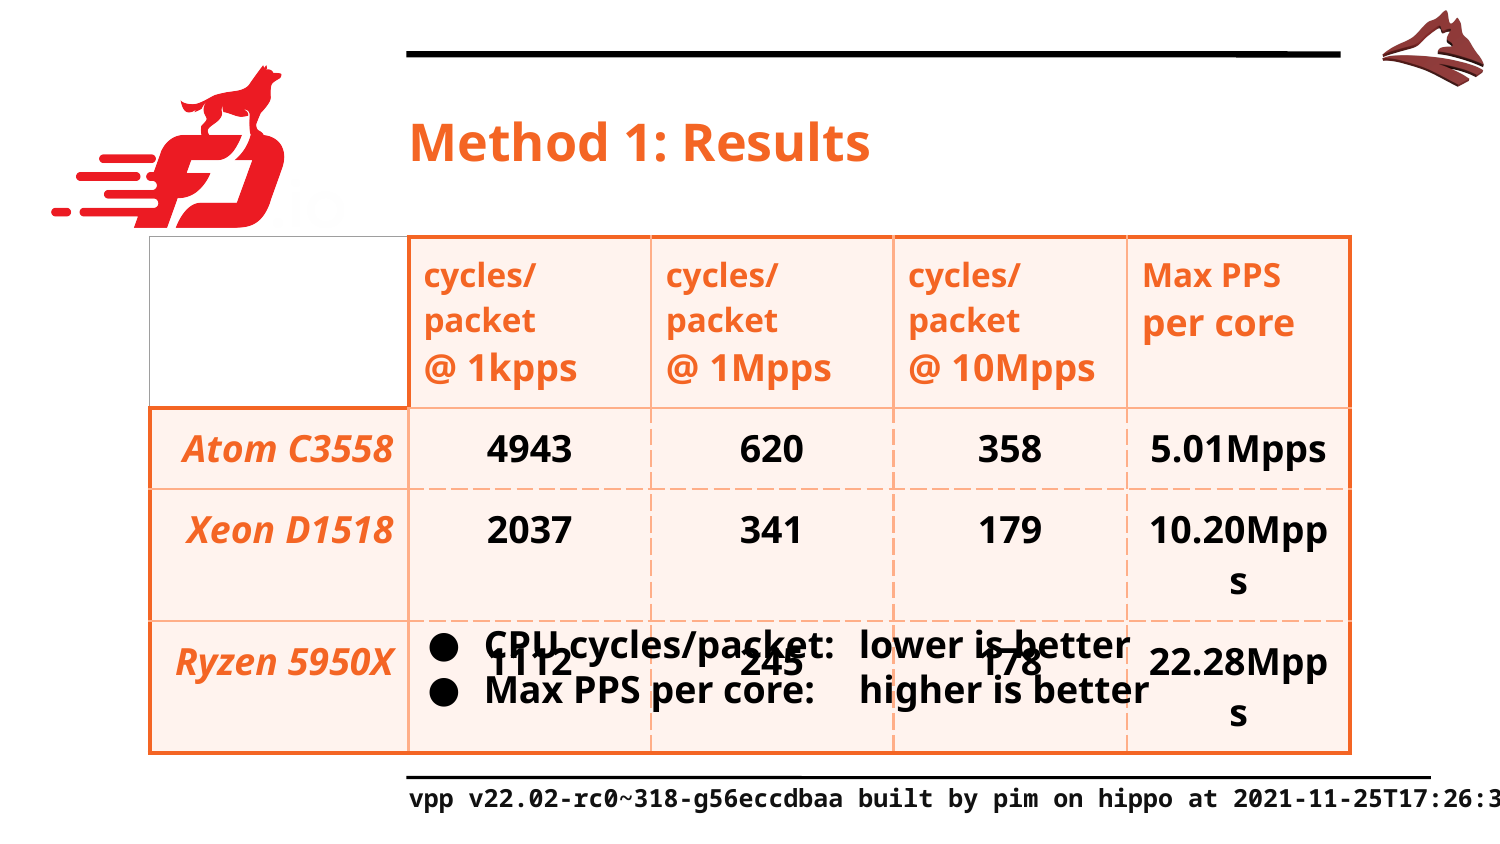

# Method 1: Results
| | cycles/packet @ 1kpps | cycles/packet @ 1Mpps | cycles/packet @ 10Mpps | Max PPS per core |
| --- | --- | --- | --- | --- |
| Atom C3558 | 4943 | 620 | 358 | 5.01Mpps |
| Xeon D1518 | 2037 | 341 | 179 | 10.20Mpps |
| Ryzen 5950X | 1112 | 245 | 178 | 22.28Mpps |
CPU cycles/packet: 	lower is better
Max PPS per core: 	higher is better
vpp v22.02-rc0~318-g56eccdbaa built by pim on hippo at 2021-11-25T17:26:37